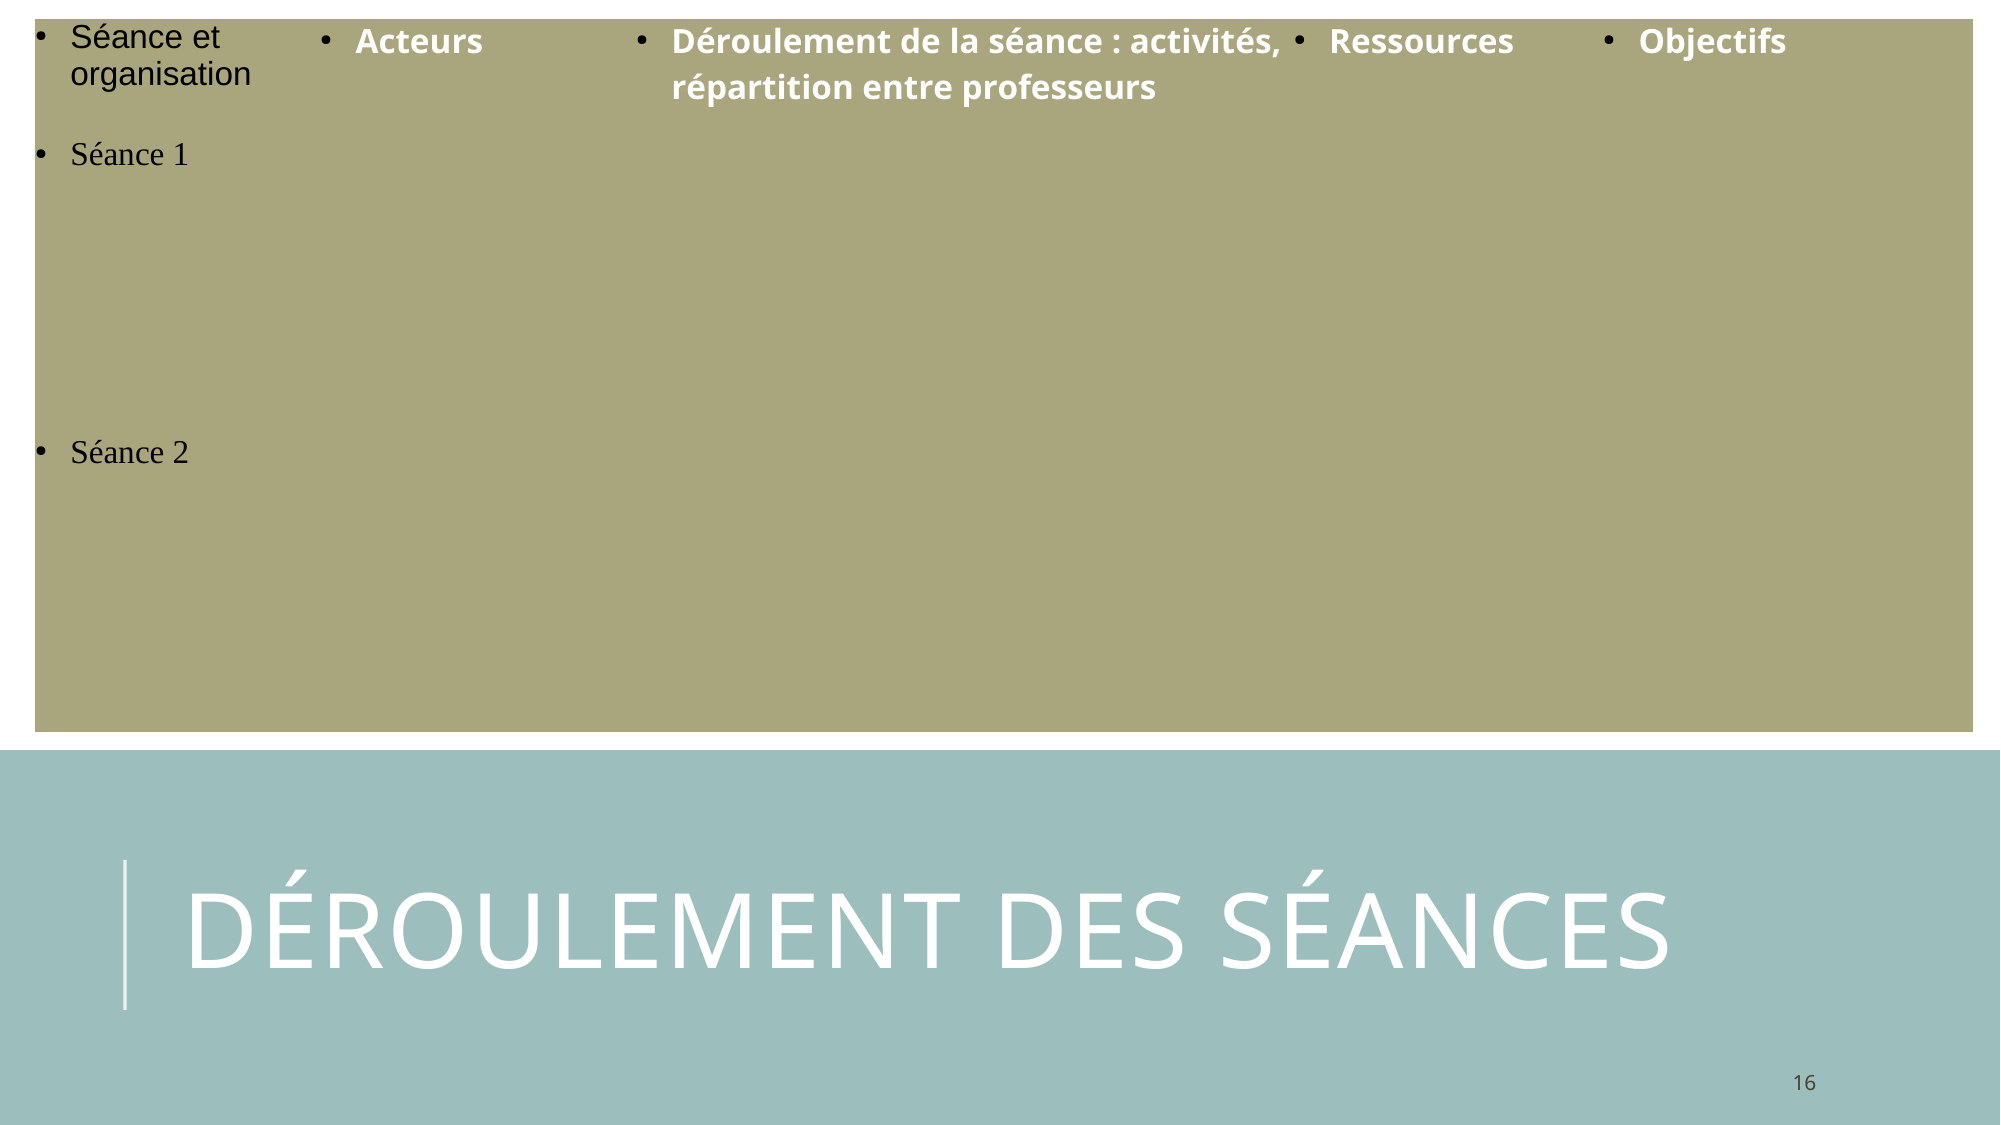

| Séance et organisation | Acteurs | Déroulement de la séance : activités, répartition entre professeurs | Ressources | Objectifs |
| --- | --- | --- | --- | --- |
| Séance 1 | | | | |
| Séance 2 | | | | |
# Déroulement des séances